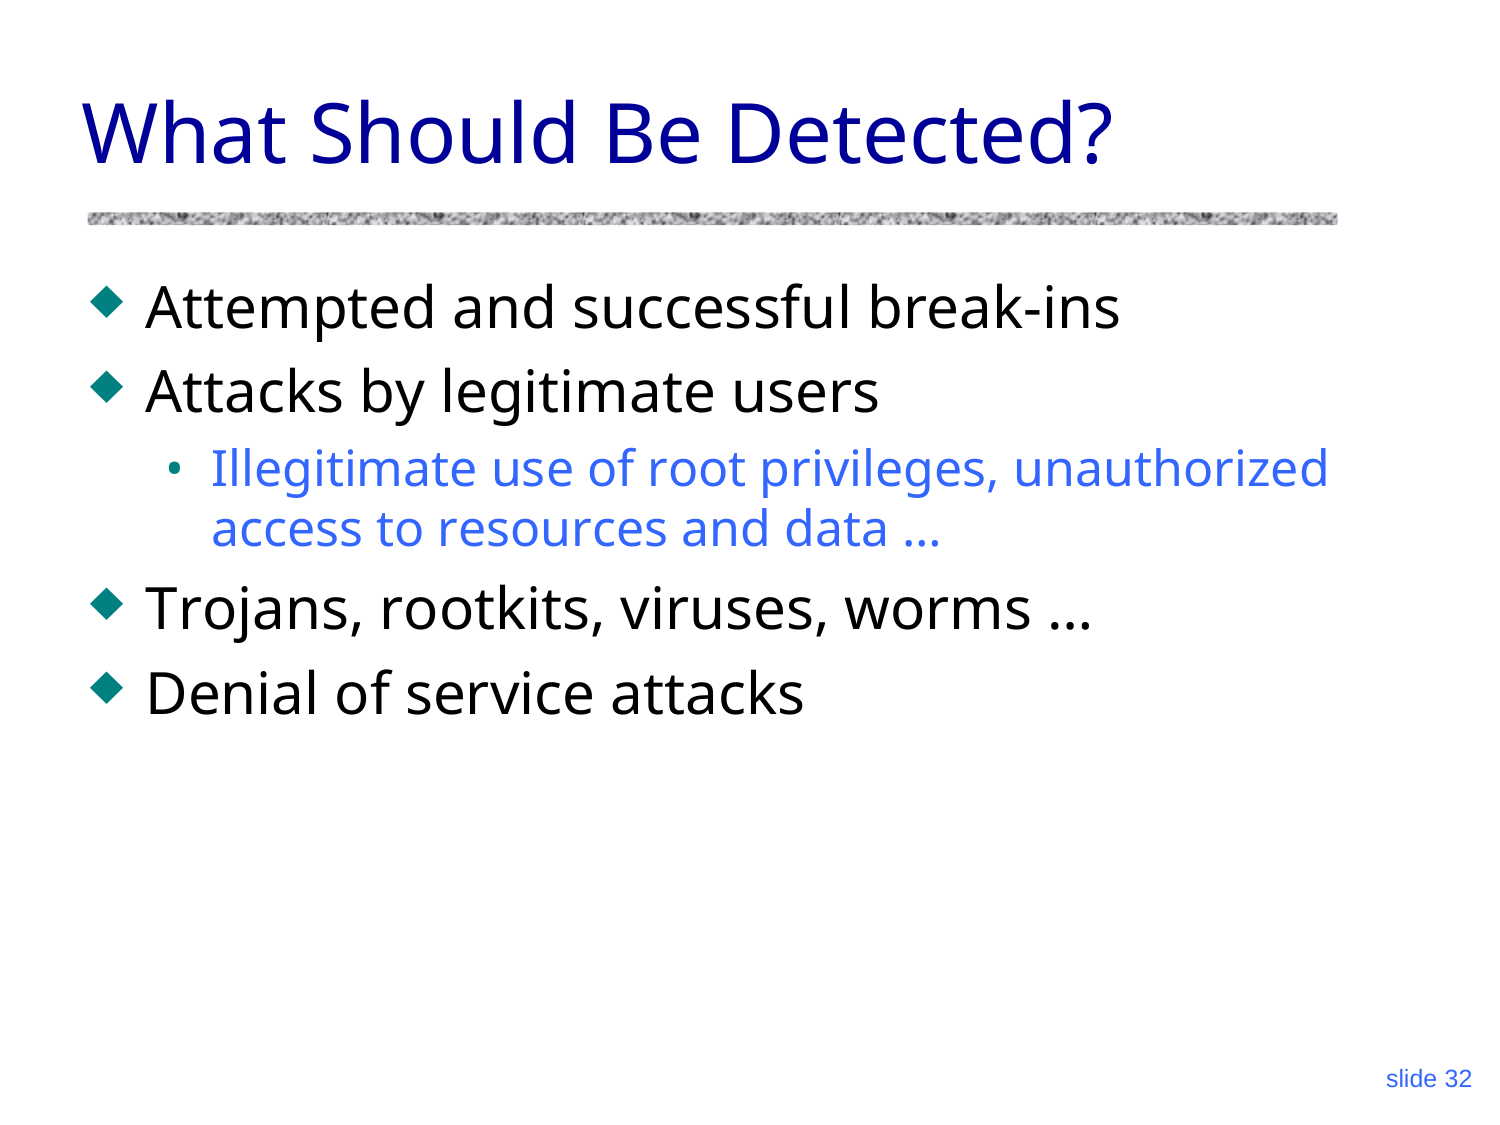

What Should Be Detected?
Attempted and successful break-ins
Attacks by legitimate users
Illegitimate use of root privileges, unauthorized access to resources and data …
Trojans, rootkits, viruses, worms …
Denial of service attacks
slide